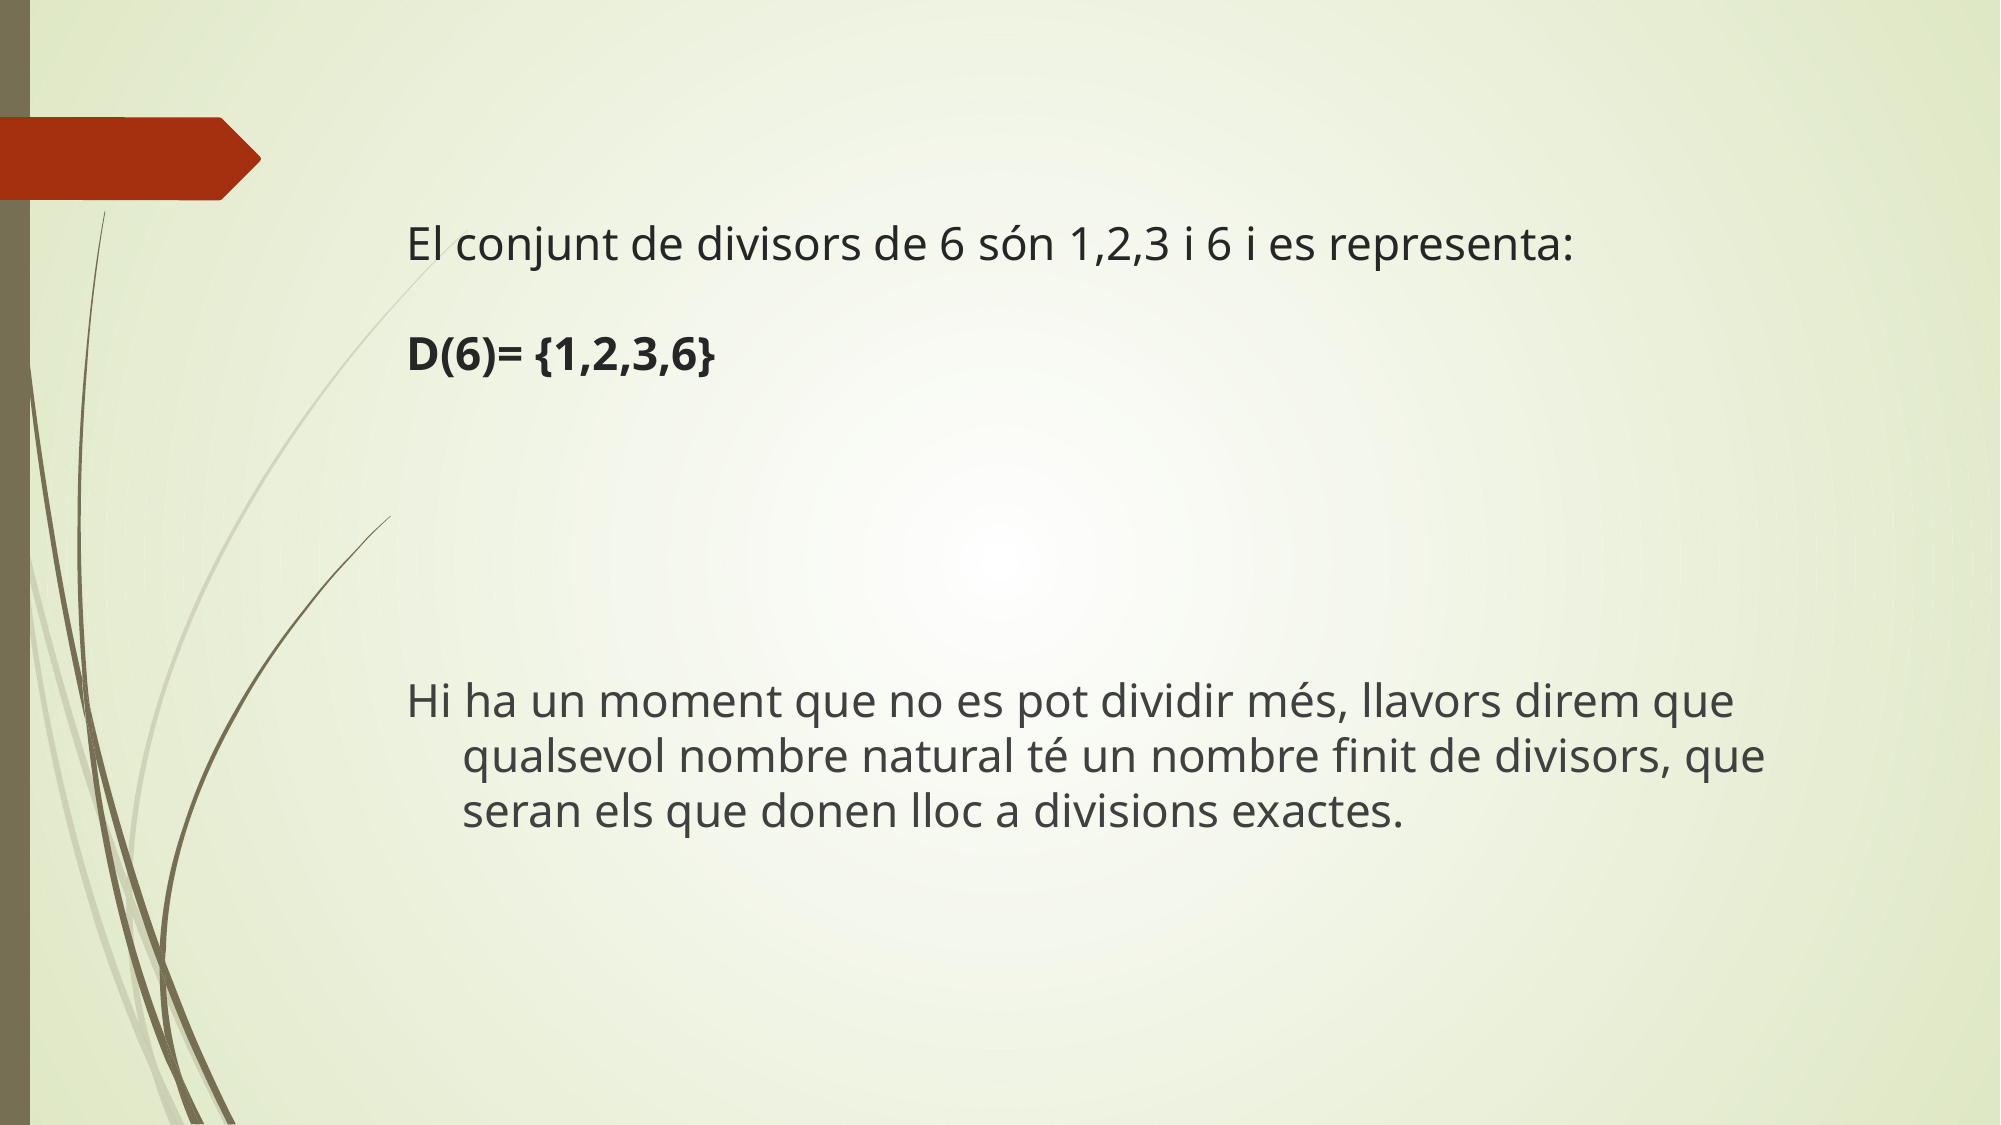

# El conjunt de divisors de 6 són 1,2,3 i 6 i es representa: D(6)= {1,2,3,6}
Hi ha un moment que no es pot dividir més, llavors direm que qualsevol nombre natural té un nombre finit de divisors, que seran els que donen lloc a divisions exactes.